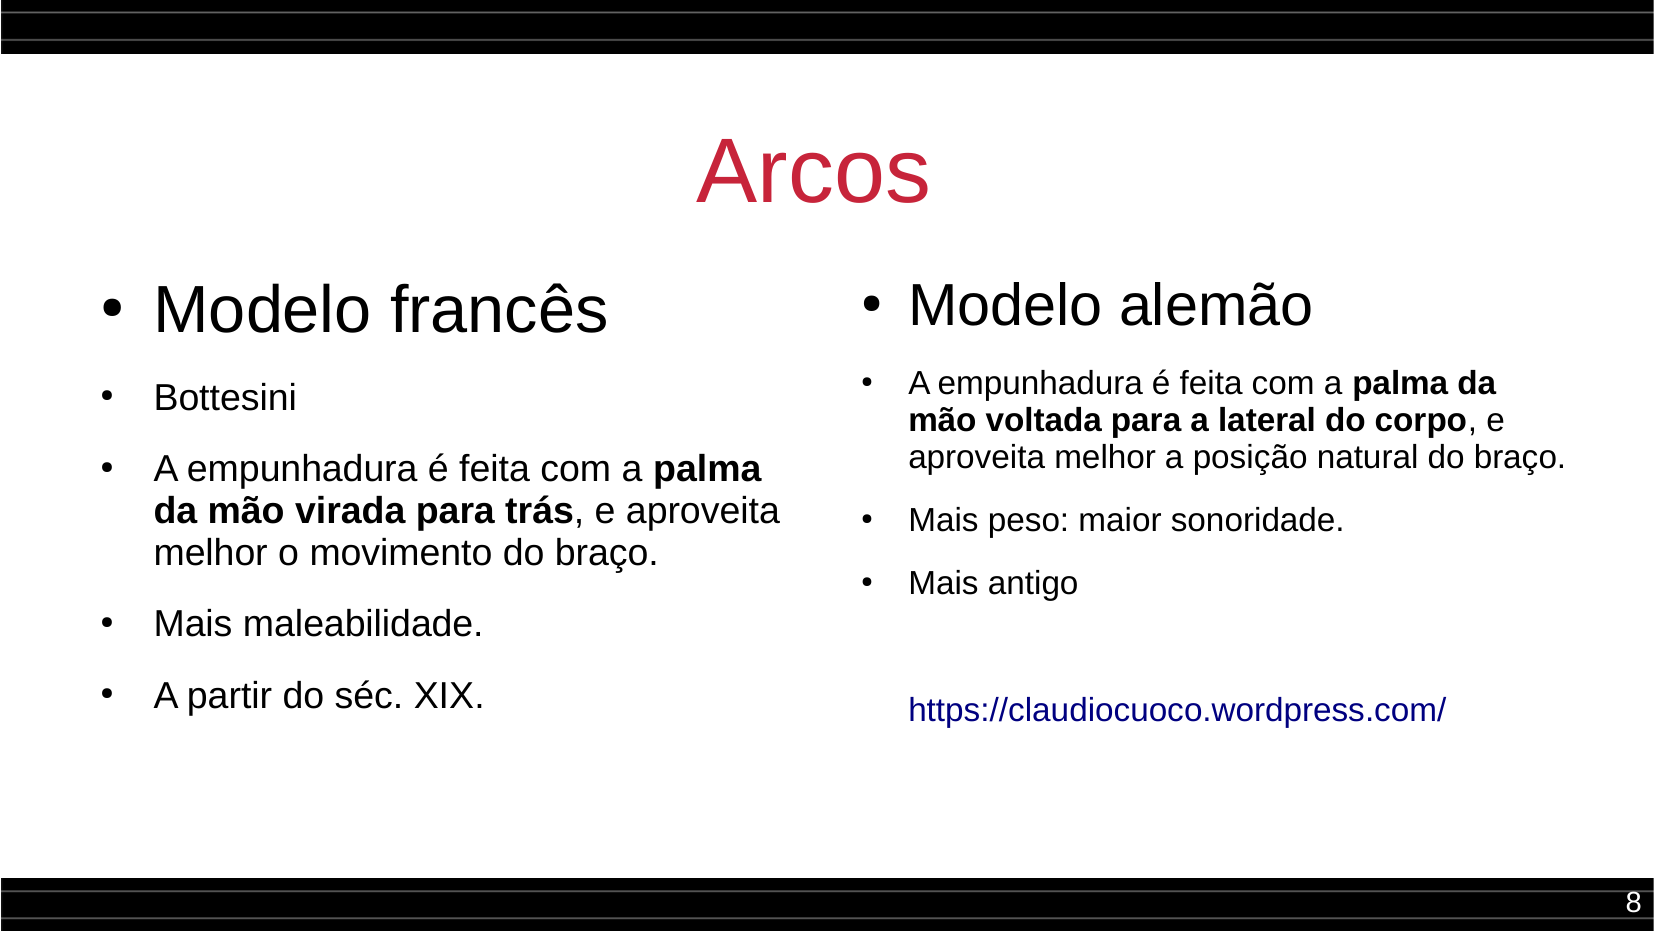

# Arcos
Modelo francês
Bottesini
A empunhadura é feita com a palma da mão virada para trás, e aproveita melhor o movimento do braço.
Mais maleabilidade.
A partir do séc. XIX.
Modelo alemão
A empunhadura é feita com a palma da mão voltada para a lateral do corpo, e aproveita melhor a posição natural do braço.
Mais peso: maior sonoridade.
Mais antigo
https://claudiocuoco.wordpress.com/